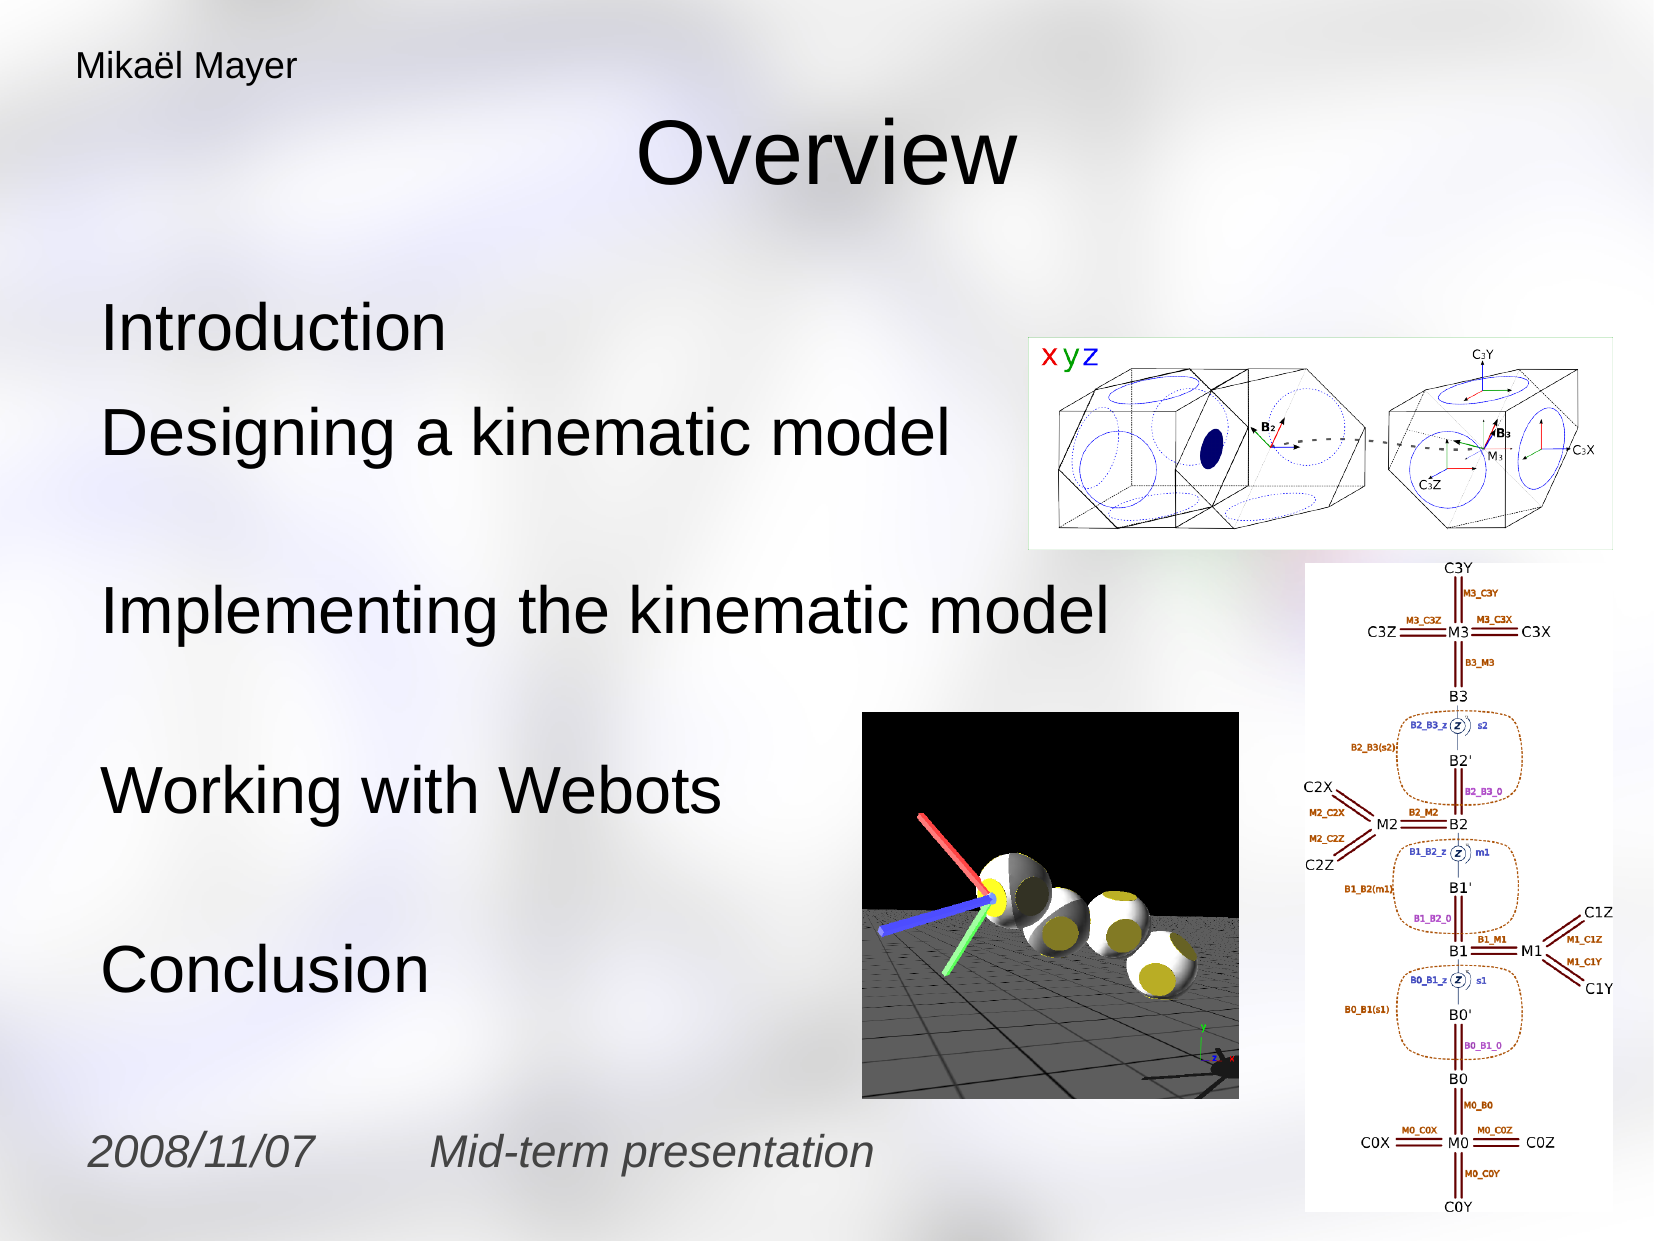

Mikaël Mayer
# Overview
Introduction
Designing a kinematic model
Implementing the kinematic model
Working with Webots
Conclusion
2008/11/07         Mid-term presentation